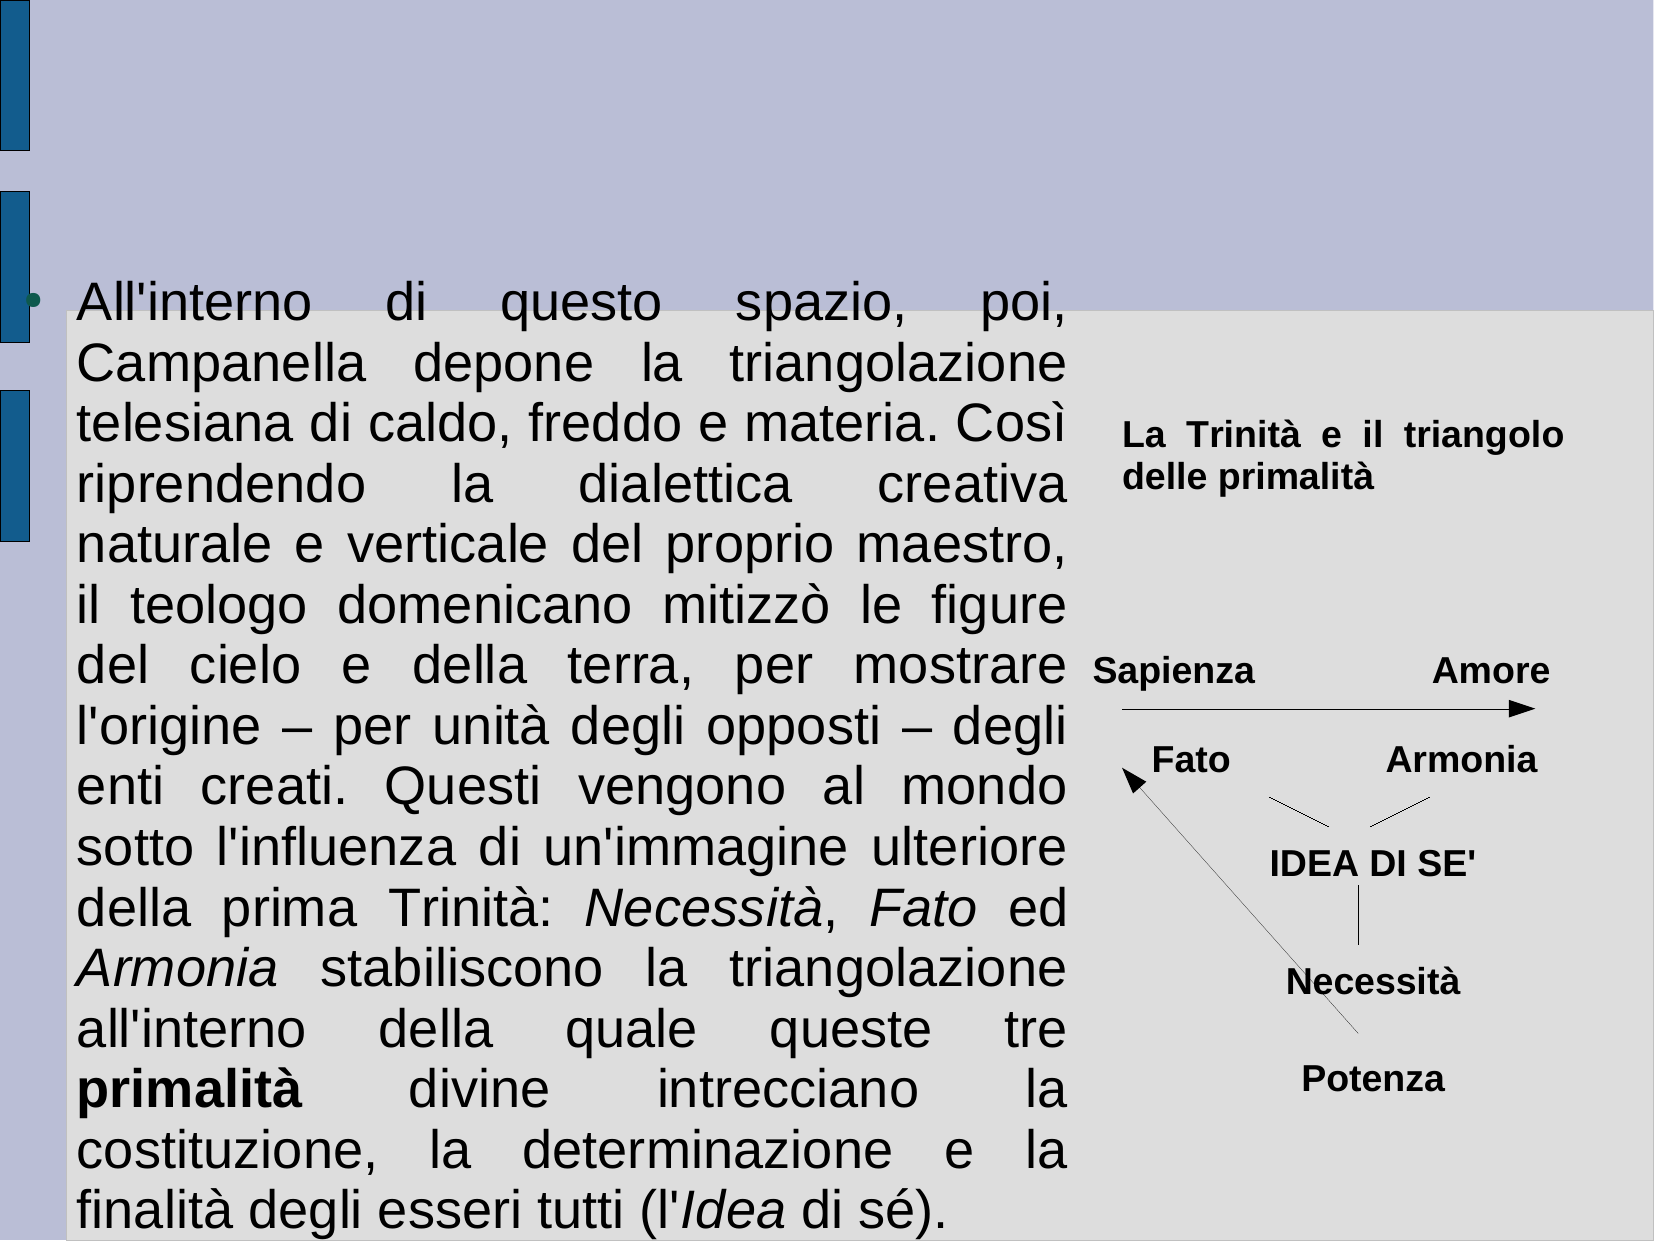

#
All'interno di questo spazio, poi, Campanella depone la triangolazione telesiana di caldo, freddo e materia. Così riprendendo la dialettica creativa naturale e verticale del proprio maestro, il teologo domenicano mitizzò le figure del cielo e della terra, per mostrare l'origine – per unità degli opposti – degli enti creati. Questi vengono al mondo sotto l'influenza di un'immagine ulteriore della prima Trinità: Necessità, Fato ed Armonia stabiliscono la triangolazione all'interno della quale queste tre primalità divine intrecciano la costituzione, la determinazione e la finalità degli esseri tutti (l'Idea di sé).
La Trinità e il triangolo delle primalità
Sapienza
Amore
Fato
Armonia
IDEA DI SE'
Necessità
Potenza